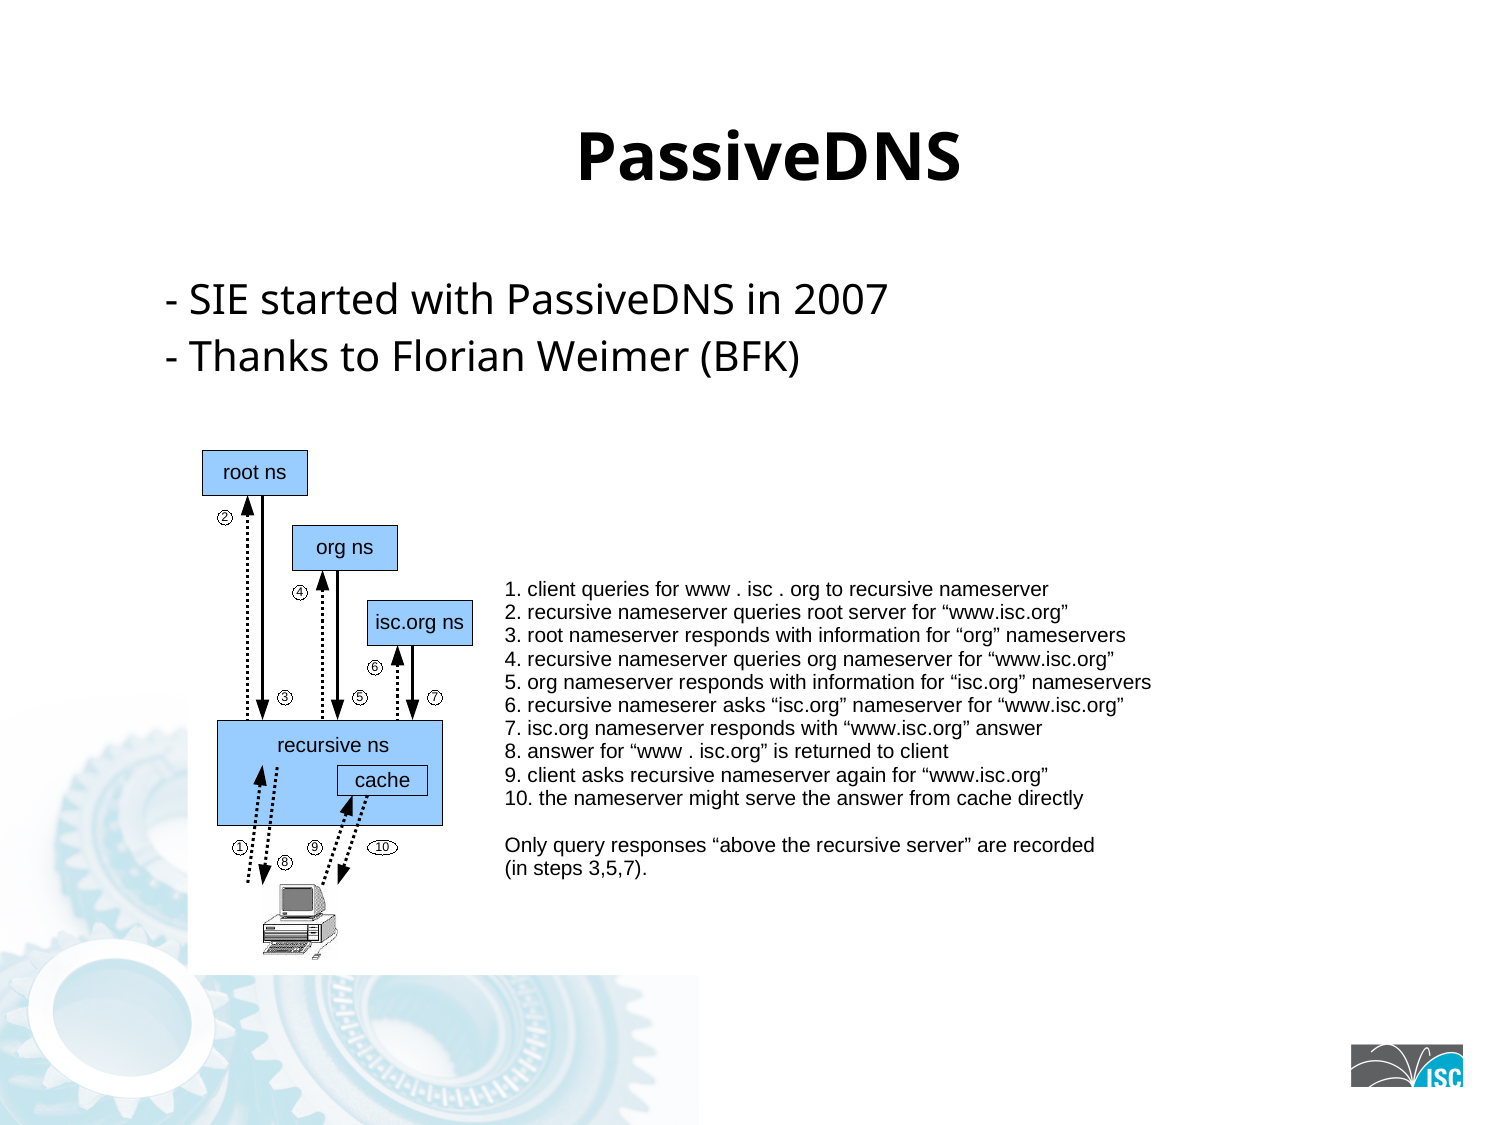

# PassiveDNS
- SIE started with PassiveDNS in 2007
- Thanks to Florian Weimer (BFK)
root ns
2
org ns
1. client queries for www . isc . org to recursive nameserver
2. recursive nameserver queries root server for “www.isc.org”
3. root nameserver responds with information for “org” nameservers
4. recursive nameserver queries org nameserver for “www.isc.org”
5. org nameserver responds with information for “isc.org” nameservers
6. recursive nameserer asks “isc.org” nameserver for “www.isc.org”
7. isc.org nameserver responds with “www.isc.org” answer
8. answer for “www . isc.org” is returned to client
9. client asks recursive nameserver again for “www.isc.org”
10. the nameserver might serve the answer from cache directly
Only query responses “above the recursive server” are recorded
(in steps 3,5,7).
4
isc.org ns
6
3
5
7
recursive ns
cache
1
9
10
8